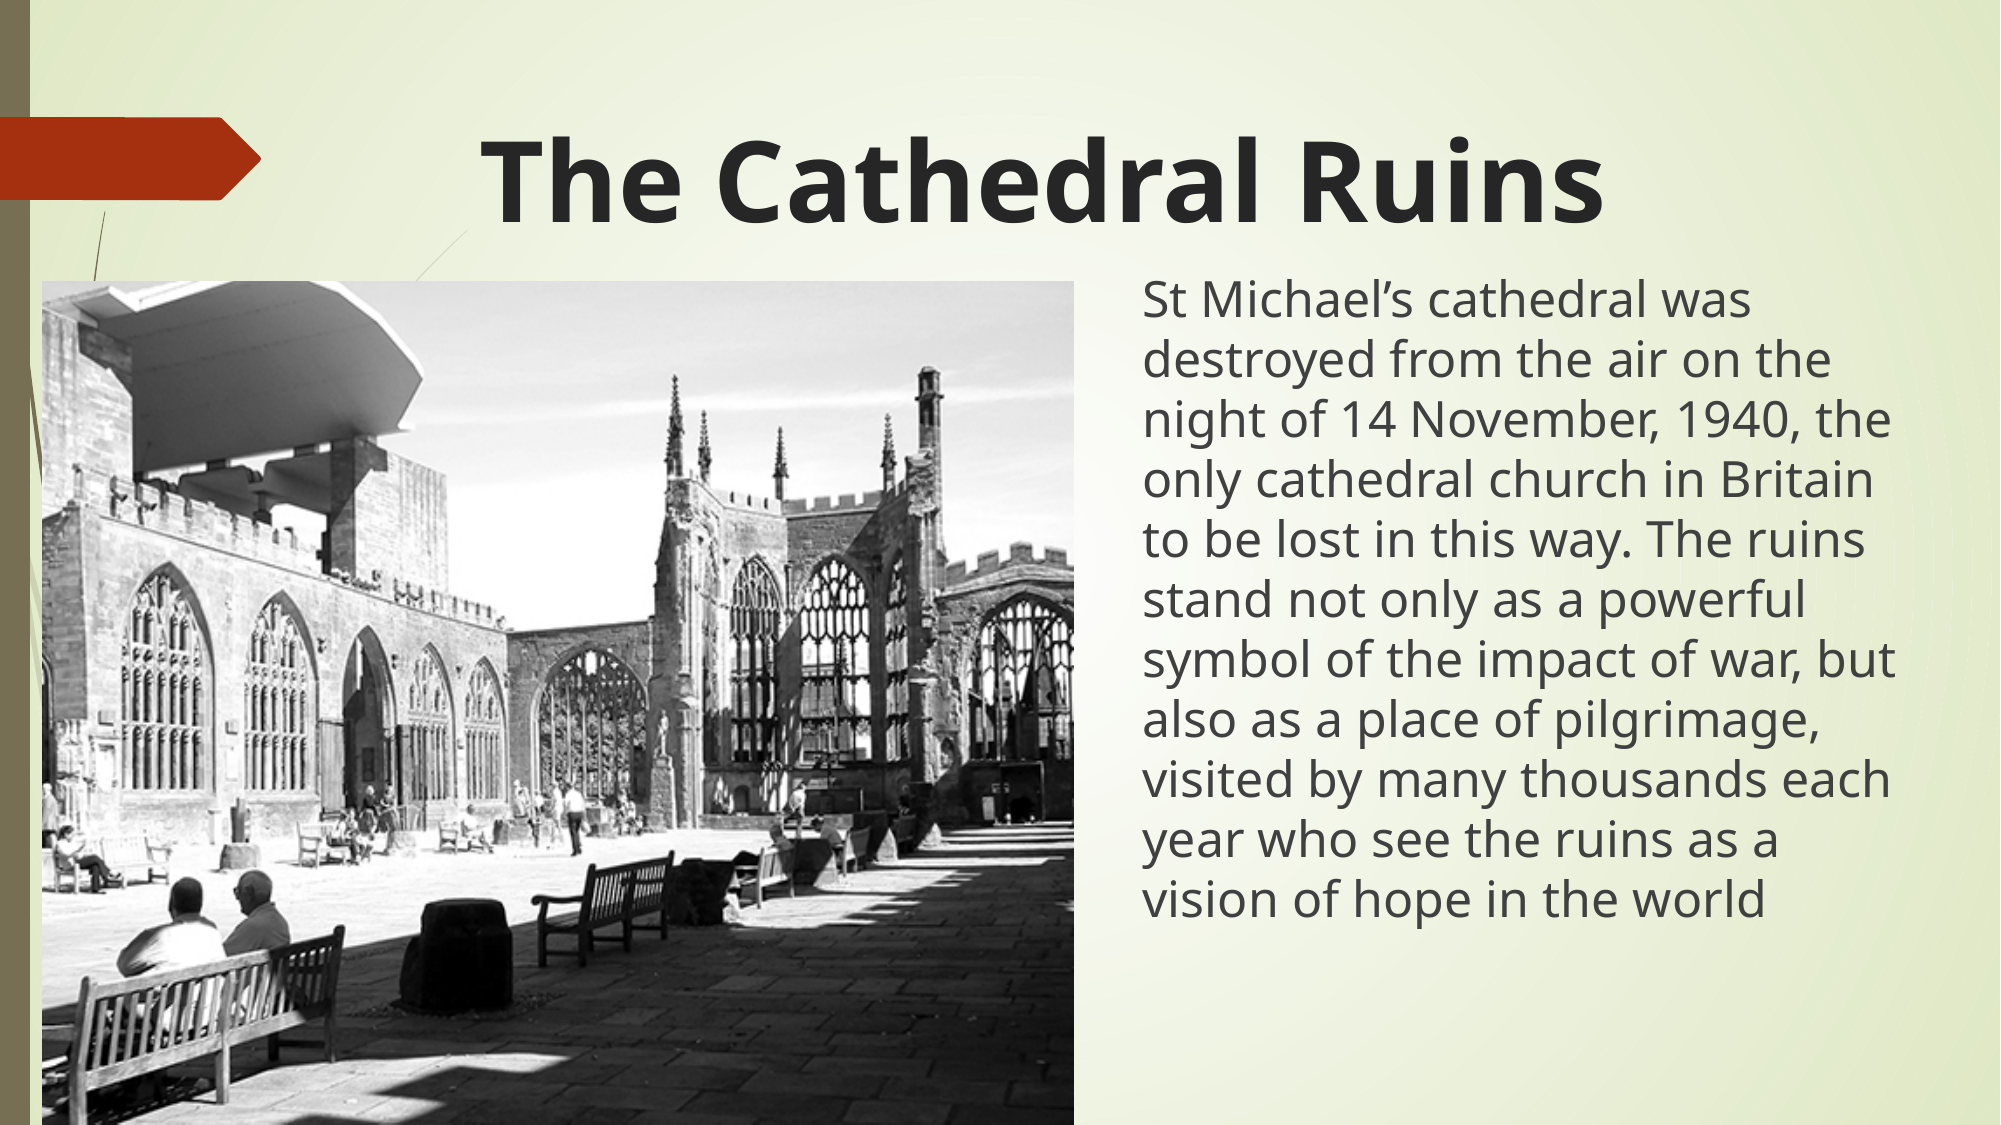

# The Cathedral Ruins
St Michael’s cathedral was destroyed from the air on the night of 14 November, 1940, the only cathedral church in Britain to be lost in this way. The ruins stand not only as a powerful symbol of the impact of war, but also as a place of pilgrimage, visited by many thousands each year who see the ruins as a vision of hope in the world